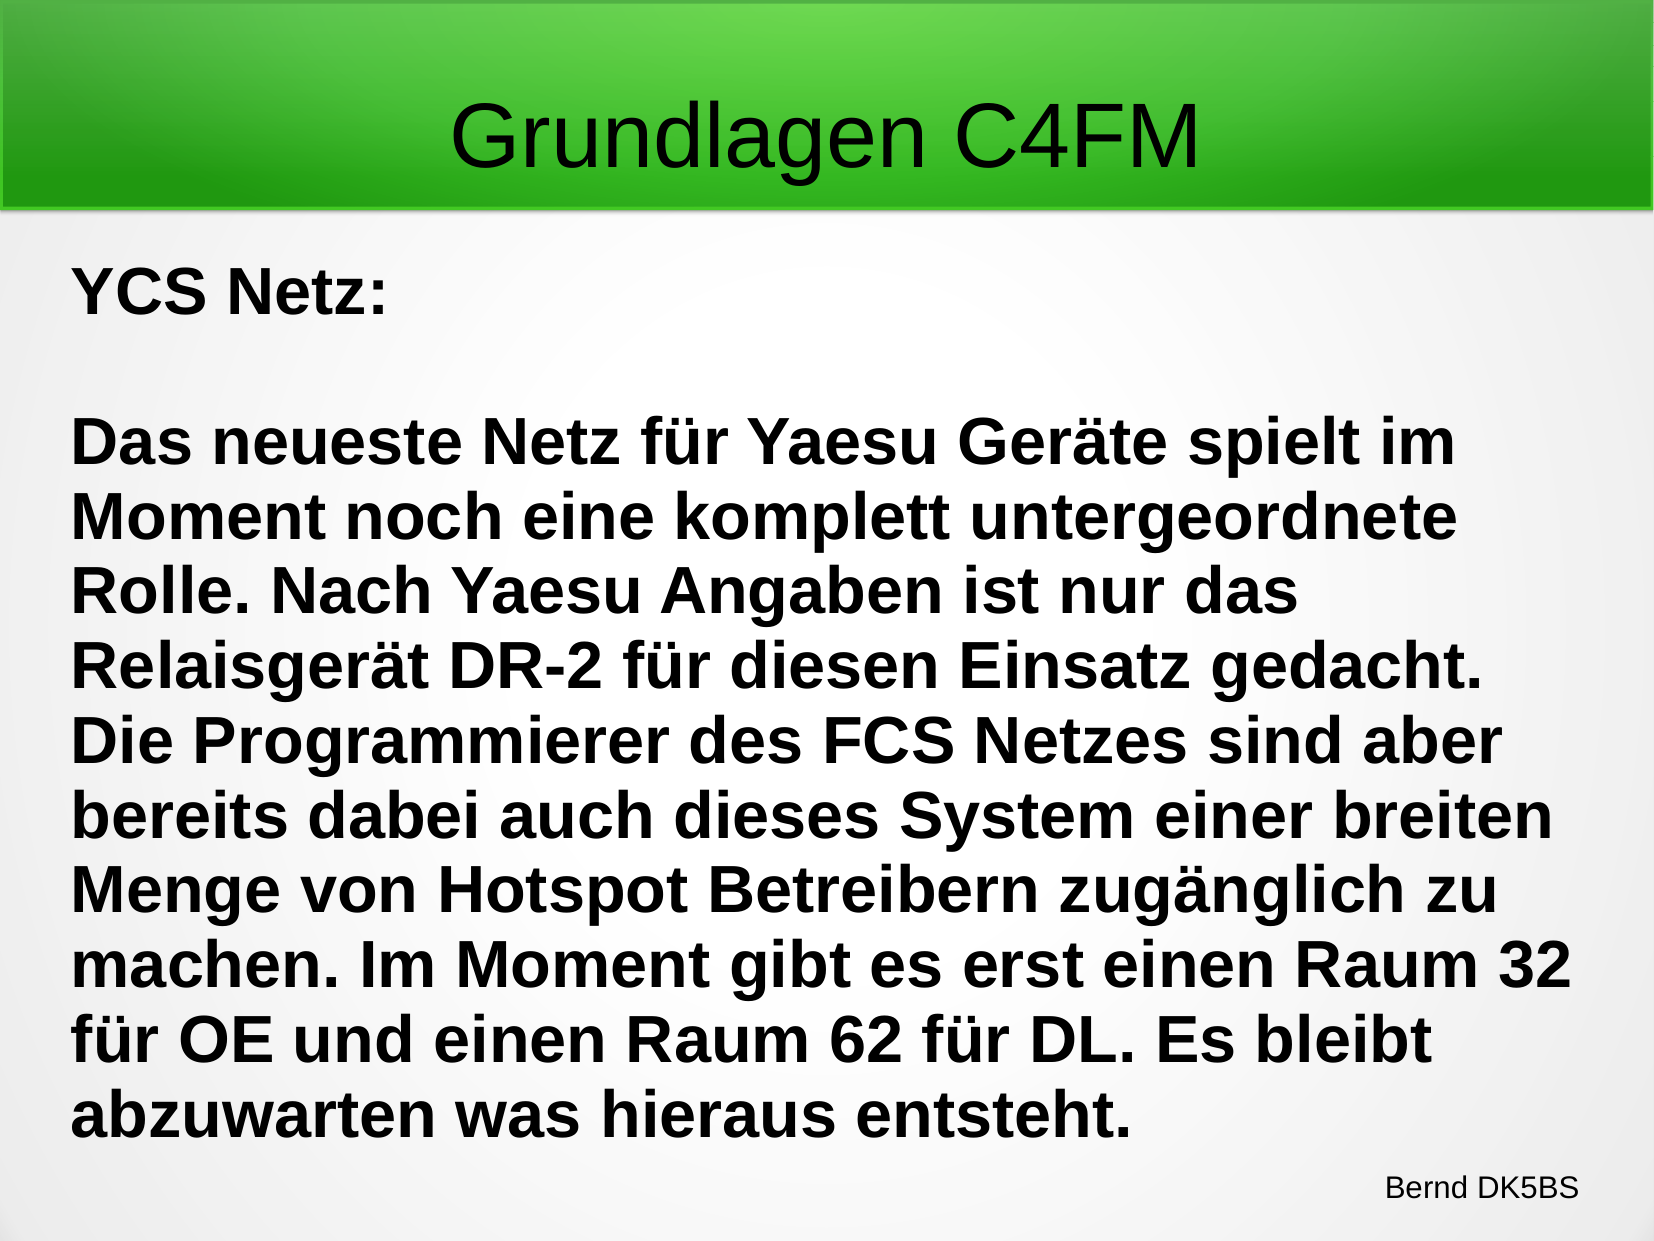

# Grundlagen C4FM
YCS Netz:
Das neueste Netz für Yaesu Geräte spielt im Moment noch eine komplett untergeordnete Rolle. Nach Yaesu Angaben ist nur das Relaisgerät DR-2 für diesen Einsatz gedacht. Die Programmierer des FCS Netzes sind aber bereits dabei auch dieses System einer breiten Menge von Hotspot Betreibern zugänglich zu machen. Im Moment gibt es erst einen Raum 32 für OE und einen Raum 62 für DL. Es bleibt abzuwarten was hieraus entsteht.
Bernd DK5BS